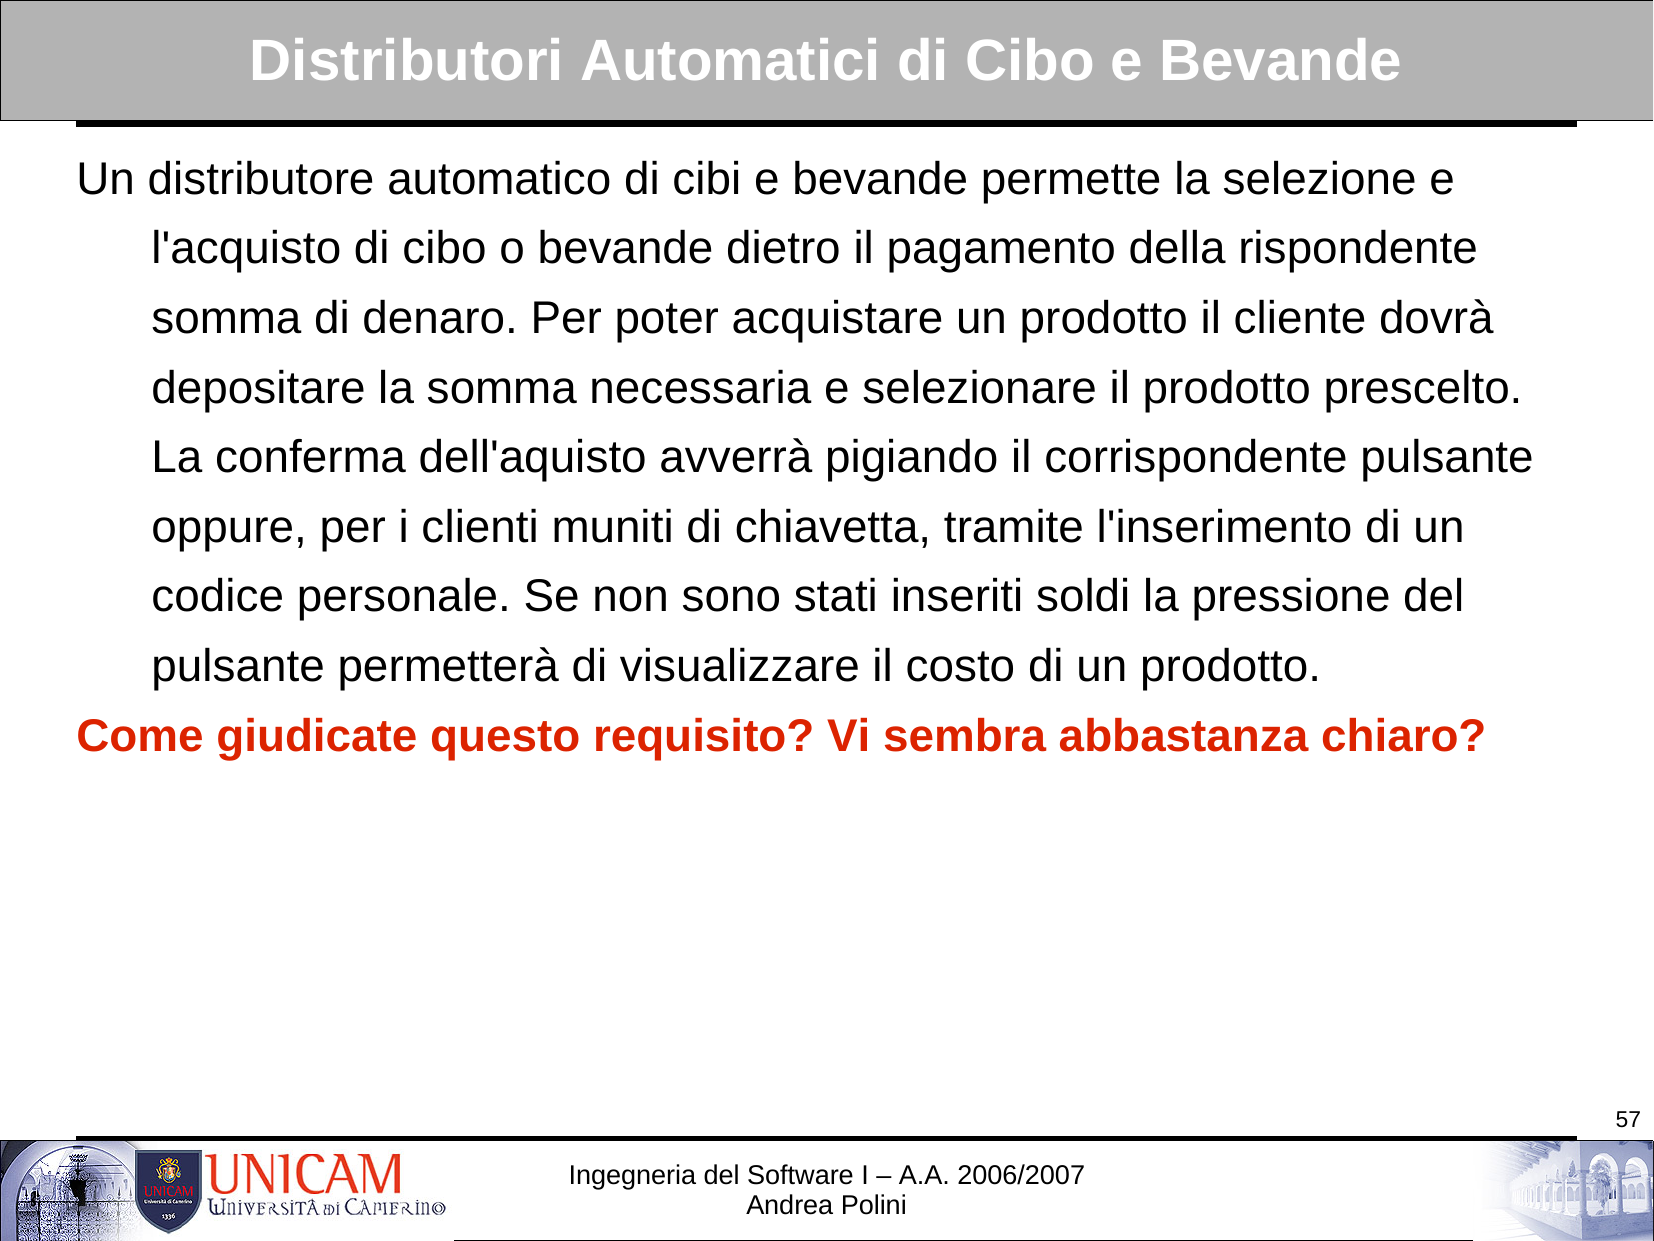

# Distributori Automatici di Cibo e Bevande
Un distributore automatico di cibi e bevande permette la selezione e l'acquisto di cibo o bevande dietro il pagamento della rispondente somma di denaro. Per poter acquistare un prodotto il cliente dovrà depositare la somma necessaria e selezionare il prodotto prescelto. La conferma dell'aquisto avverrà pigiando il corrispondente pulsante oppure, per i clienti muniti di chiavetta, tramite l'inserimento di un codice personale. Se non sono stati inseriti soldi la pressione del pulsante permetterà di visualizzare il costo di un prodotto.
Come giudicate questo requisito? Vi sembra abbastanza chiaro?
57